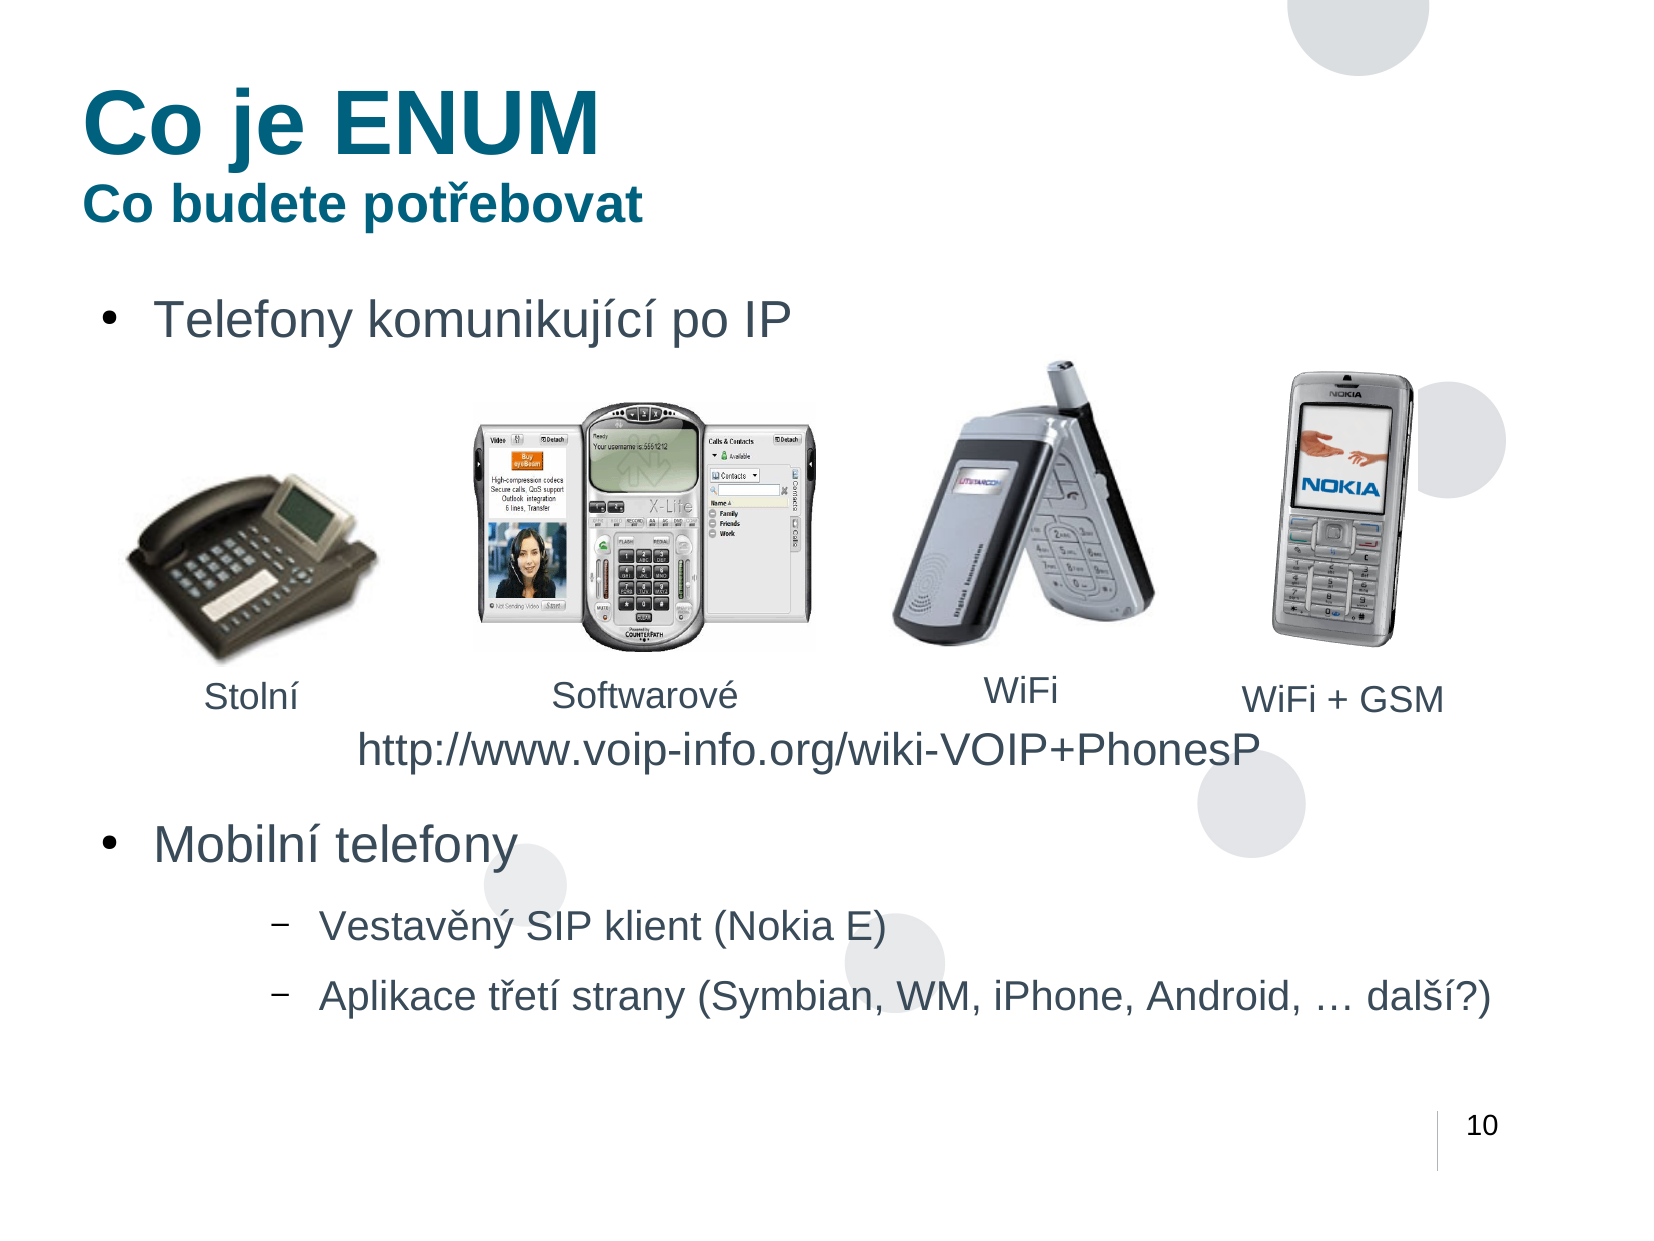

# Co je ENUM Co budete potřebovat
Telefony komunikující po IP
Mobilní telefony
Vestavěný SIP klient (Nokia E)
Aplikace třetí strany (Symbian, WM, iPhone, Android, … další?)
WiFi
WiFi + GSM
Softwarové
Stolní
http://www.voip-info.org/wiki-VOIP+PhonesP